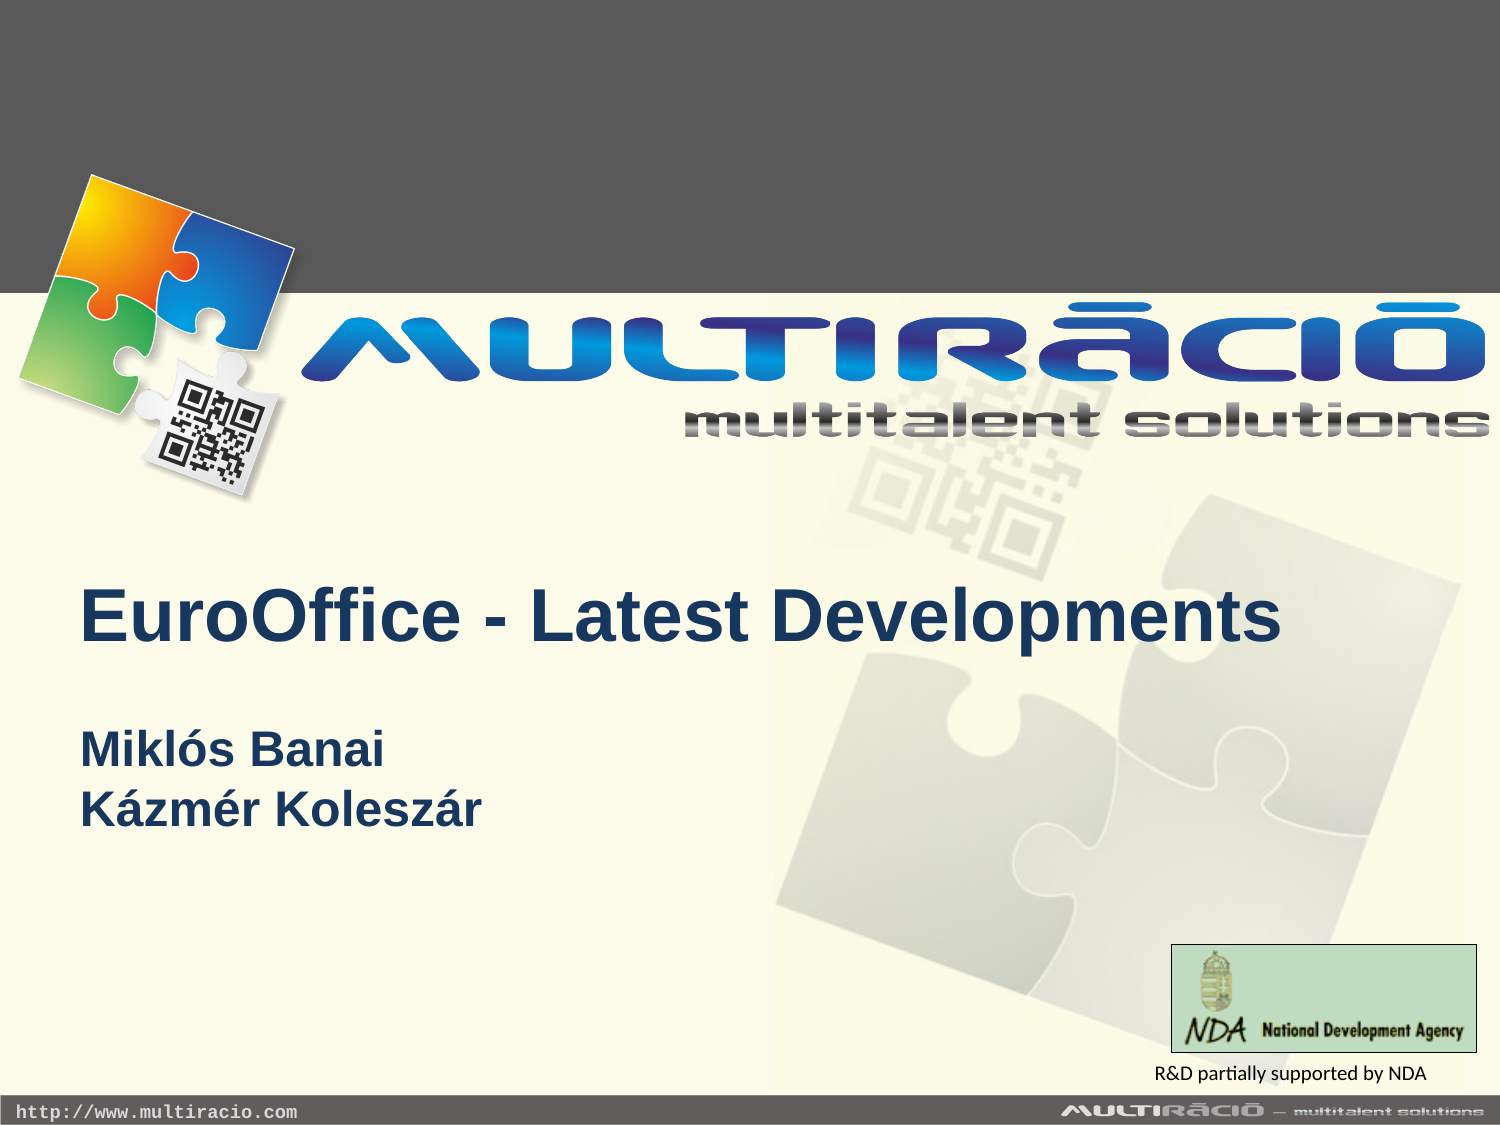

# EuroOffice - Latest Developments Miklós Banai Kázmér Koleszár
R&D partially supported by NDA